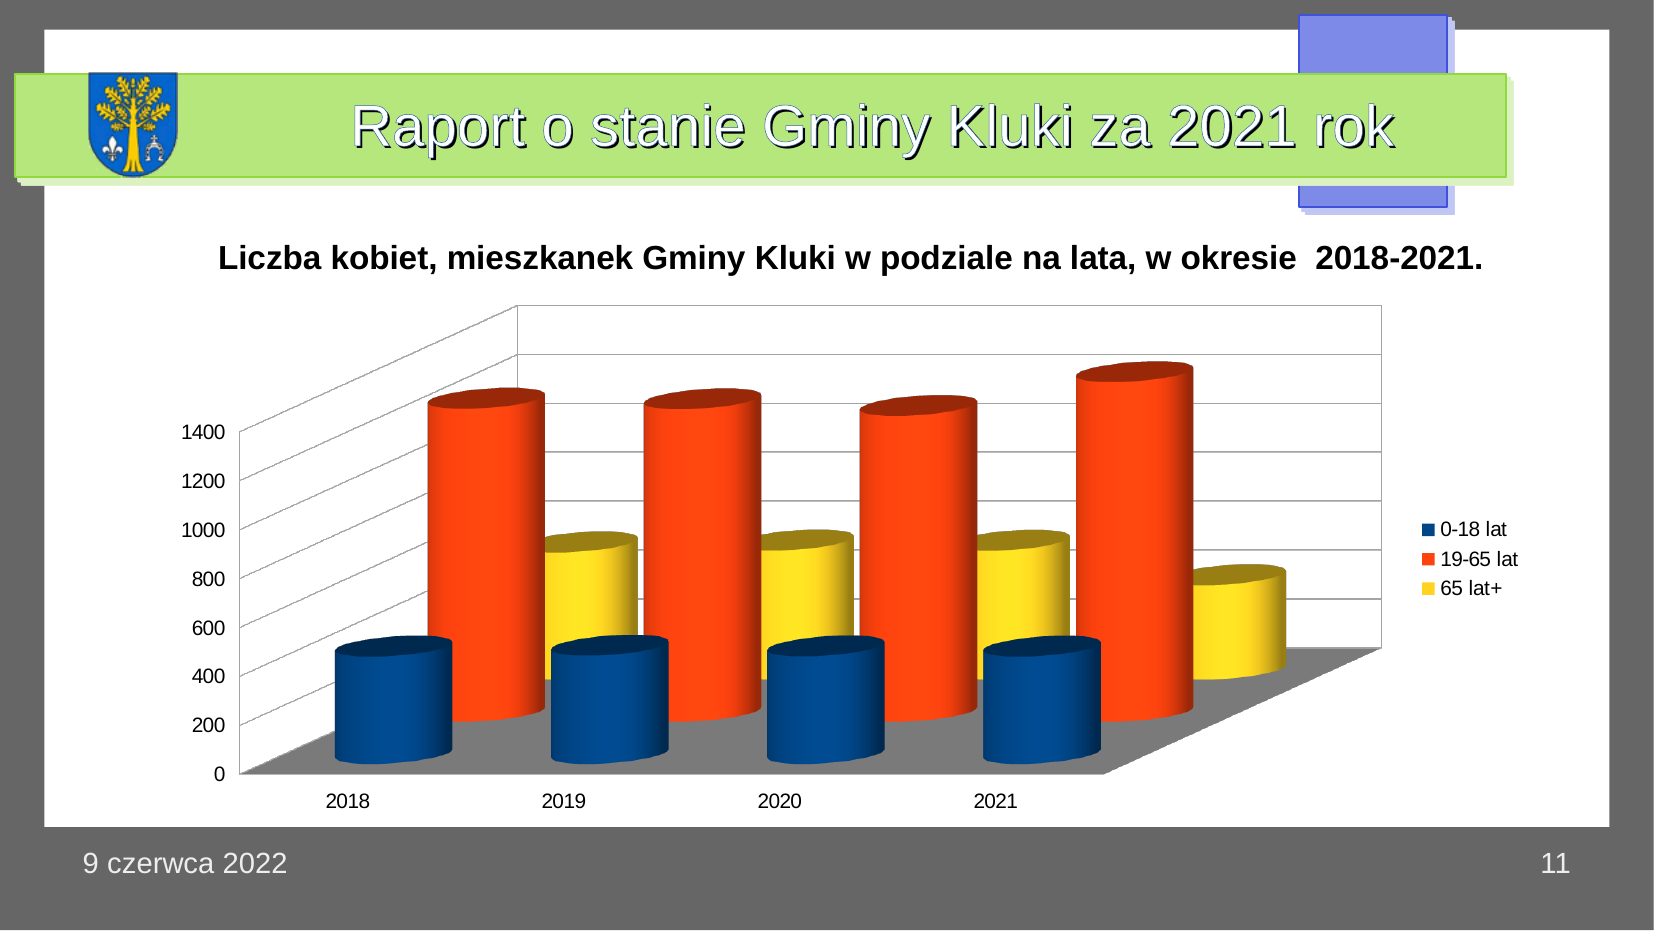

# Raport o stanie Gminy Kluki za 2021 rok
Liczba kobiet, mieszkanek Gminy Kluki w podziale na lata, w okresie 2018-2021.
[unsupported chart]
9 czerwca 2022
11